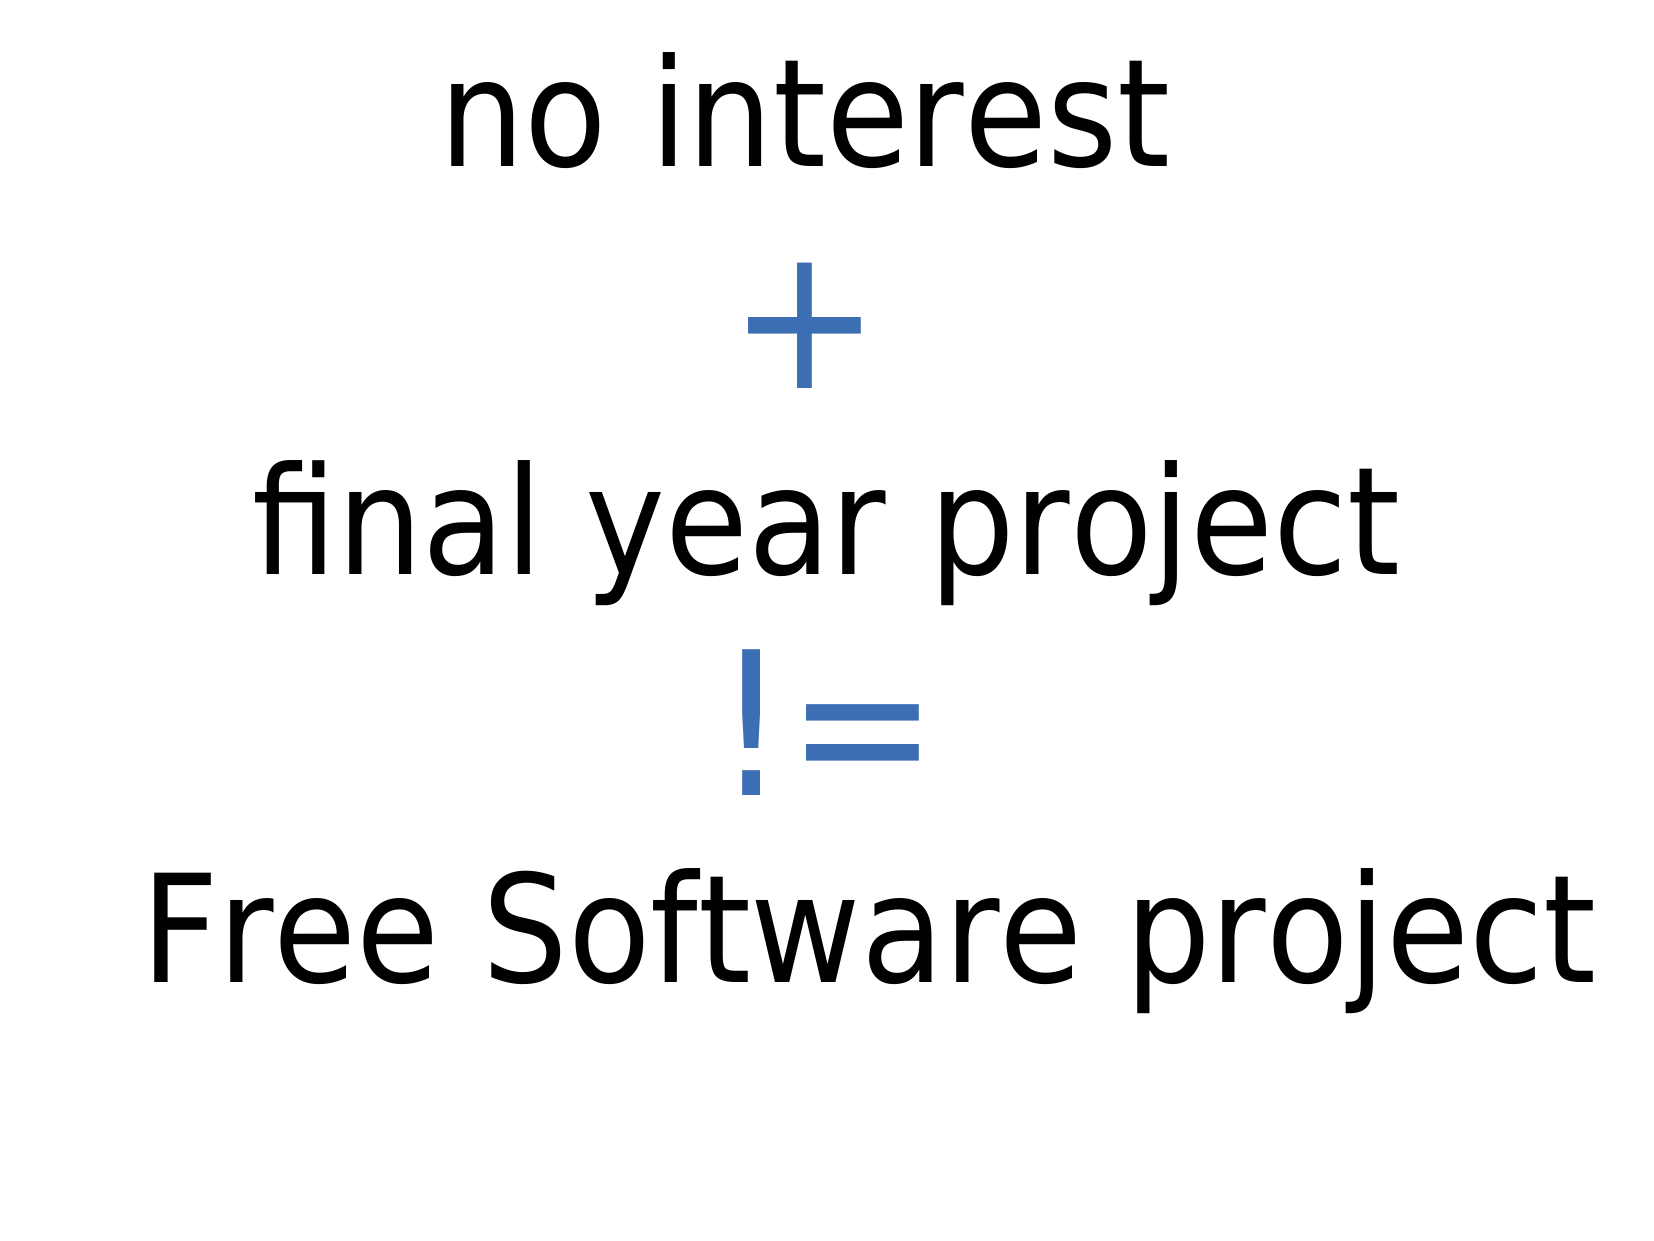

no interest
+
final year project
!=
 Free Software project